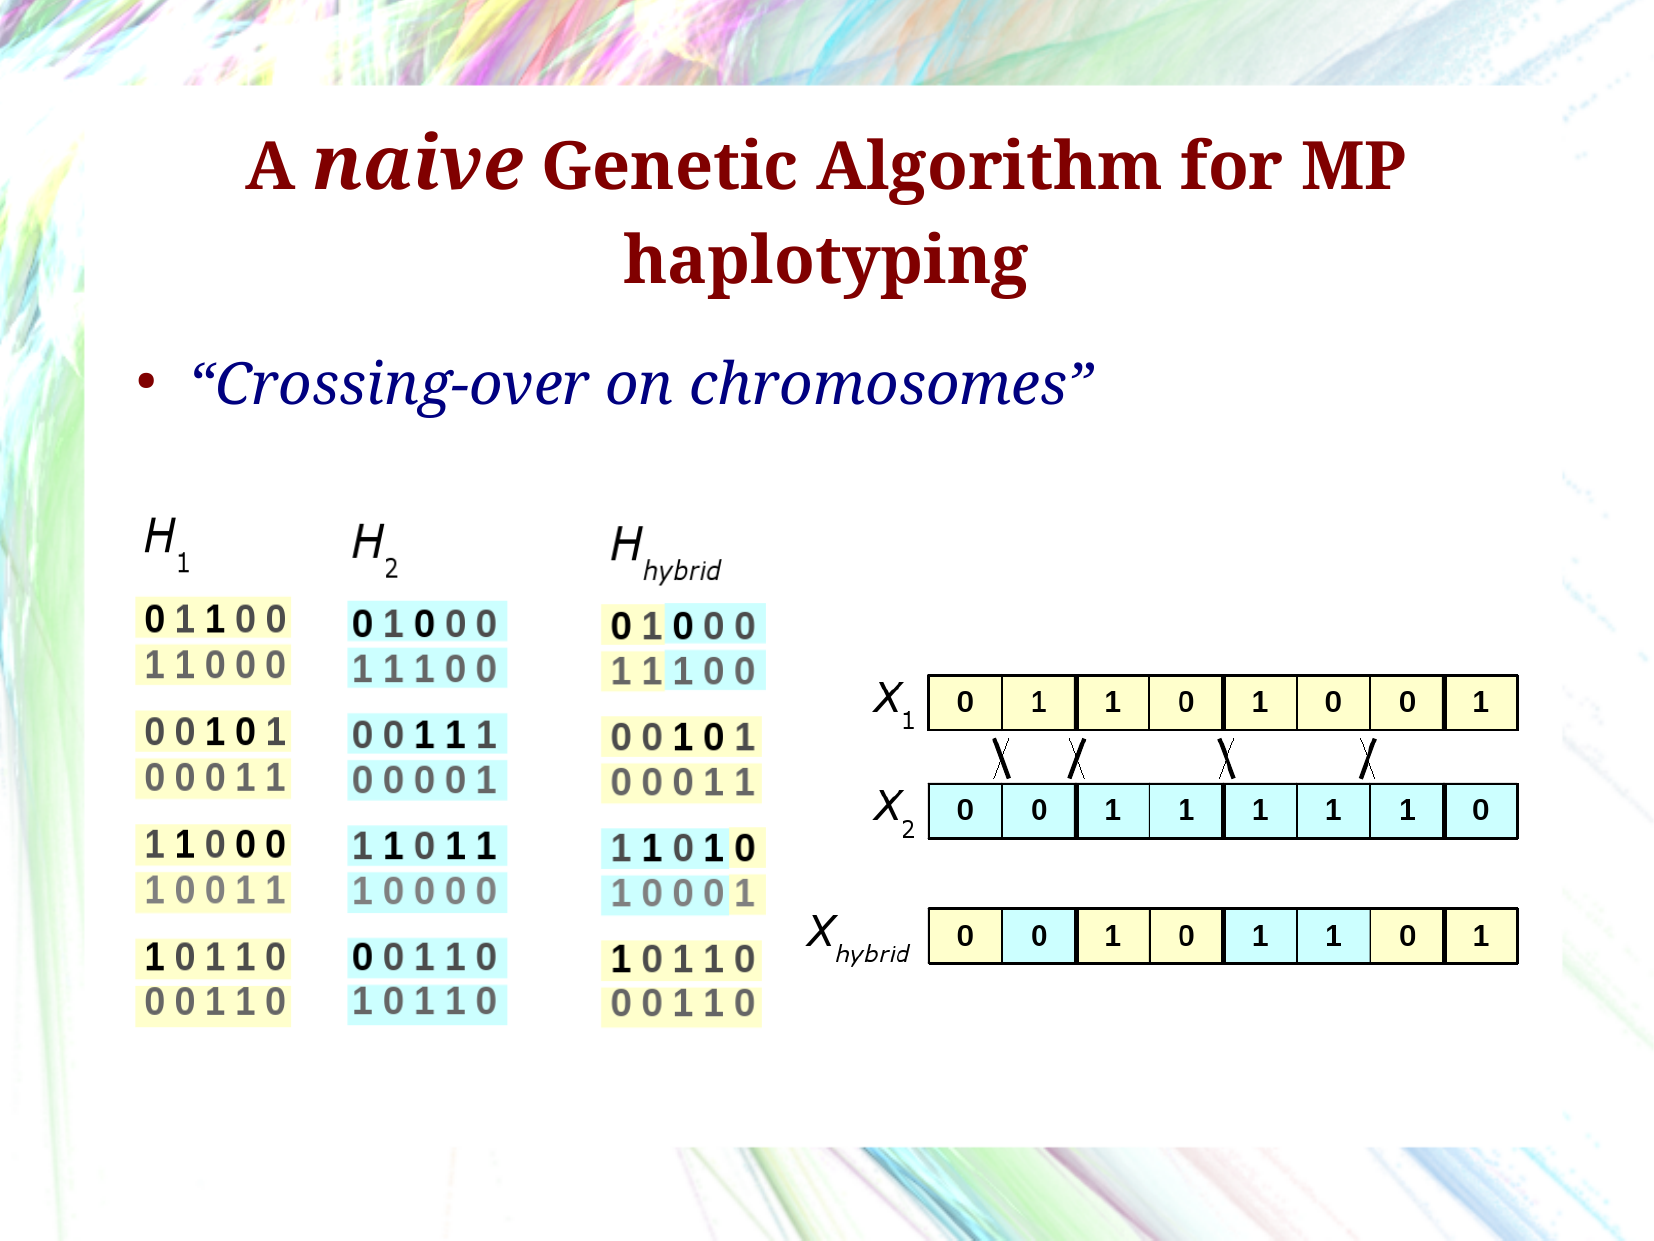

# A naive Genetic Algorithm for MP haplotyping
“Crossing-over on chromosomes”